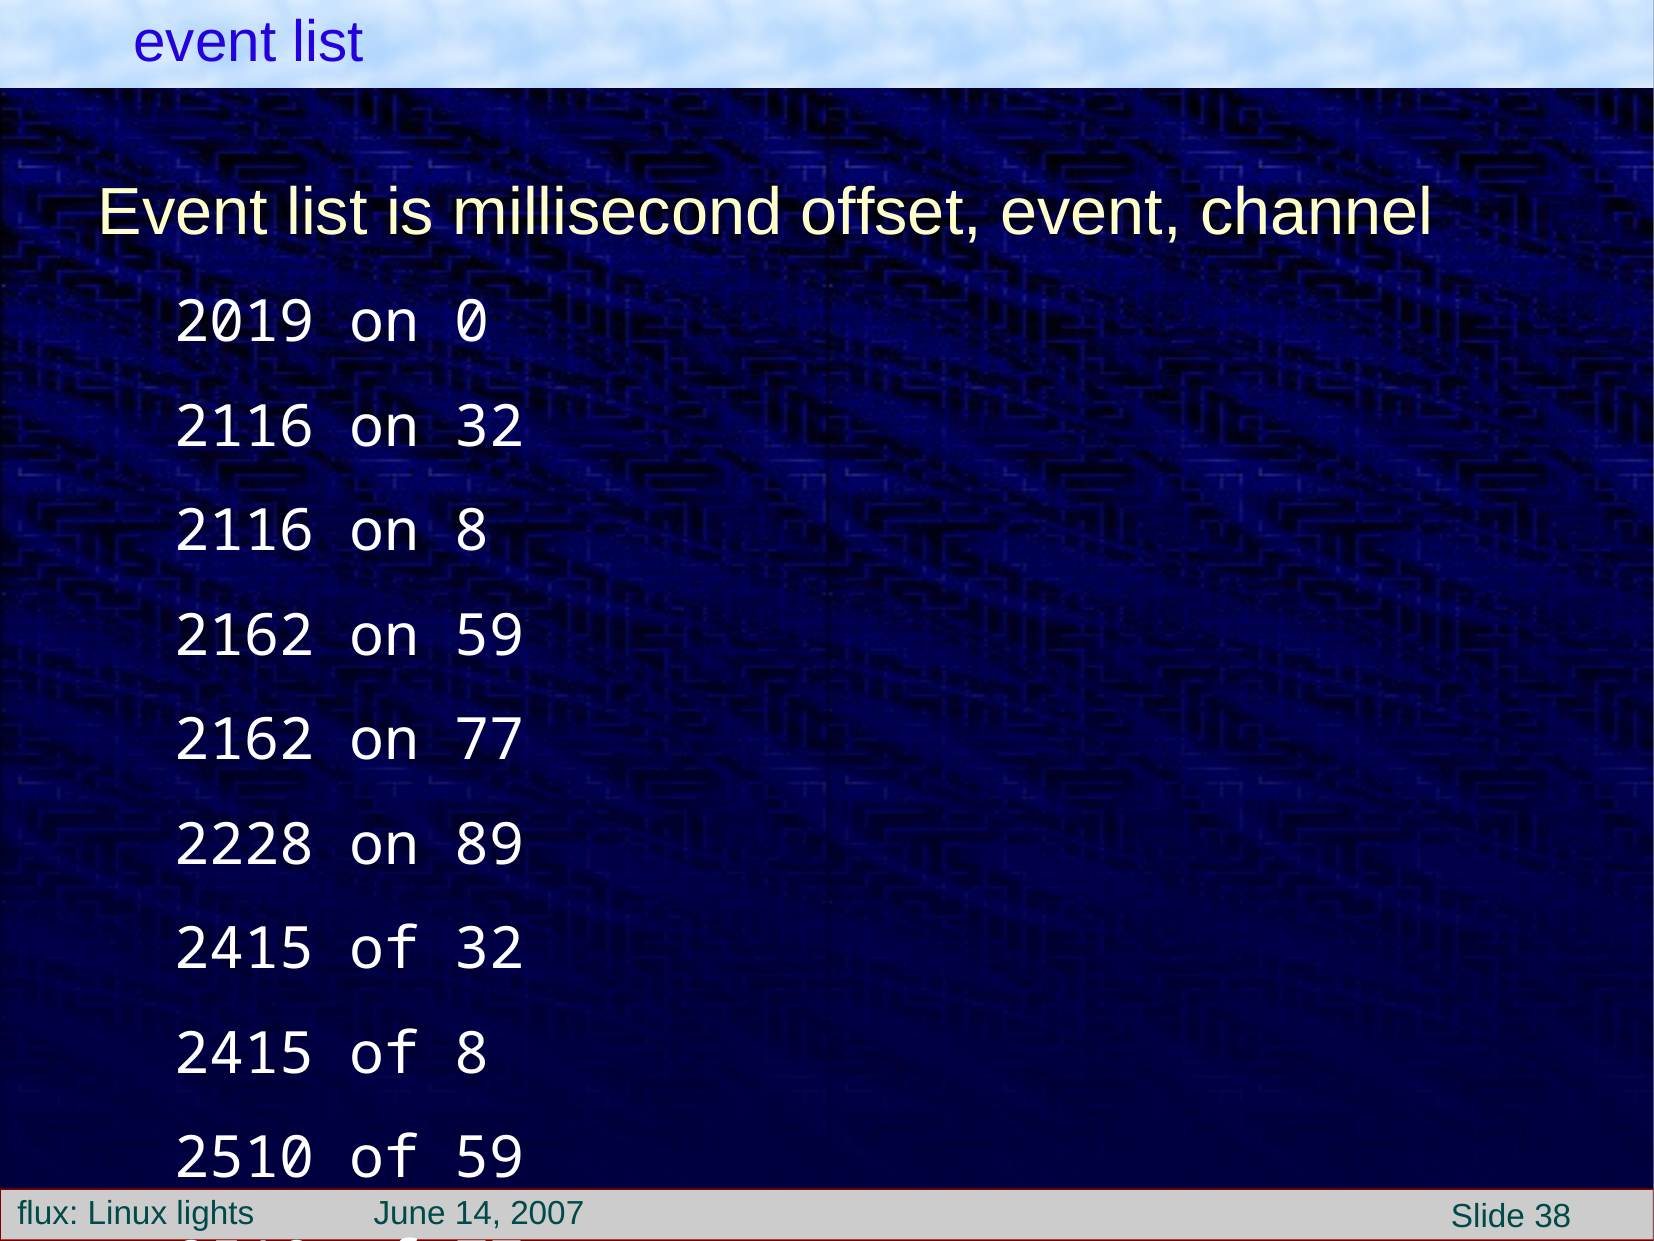

event list
# Event list is millisecond offset, event, channel
2019 on 0
2116 on 32
2116 on 8
2162 on 59
2162 on 77
2228 on 89
2415 of 32
2415 of 8
2510 of 59
2510 of 77
flux: Linux lights	June 14, 2007
Slide